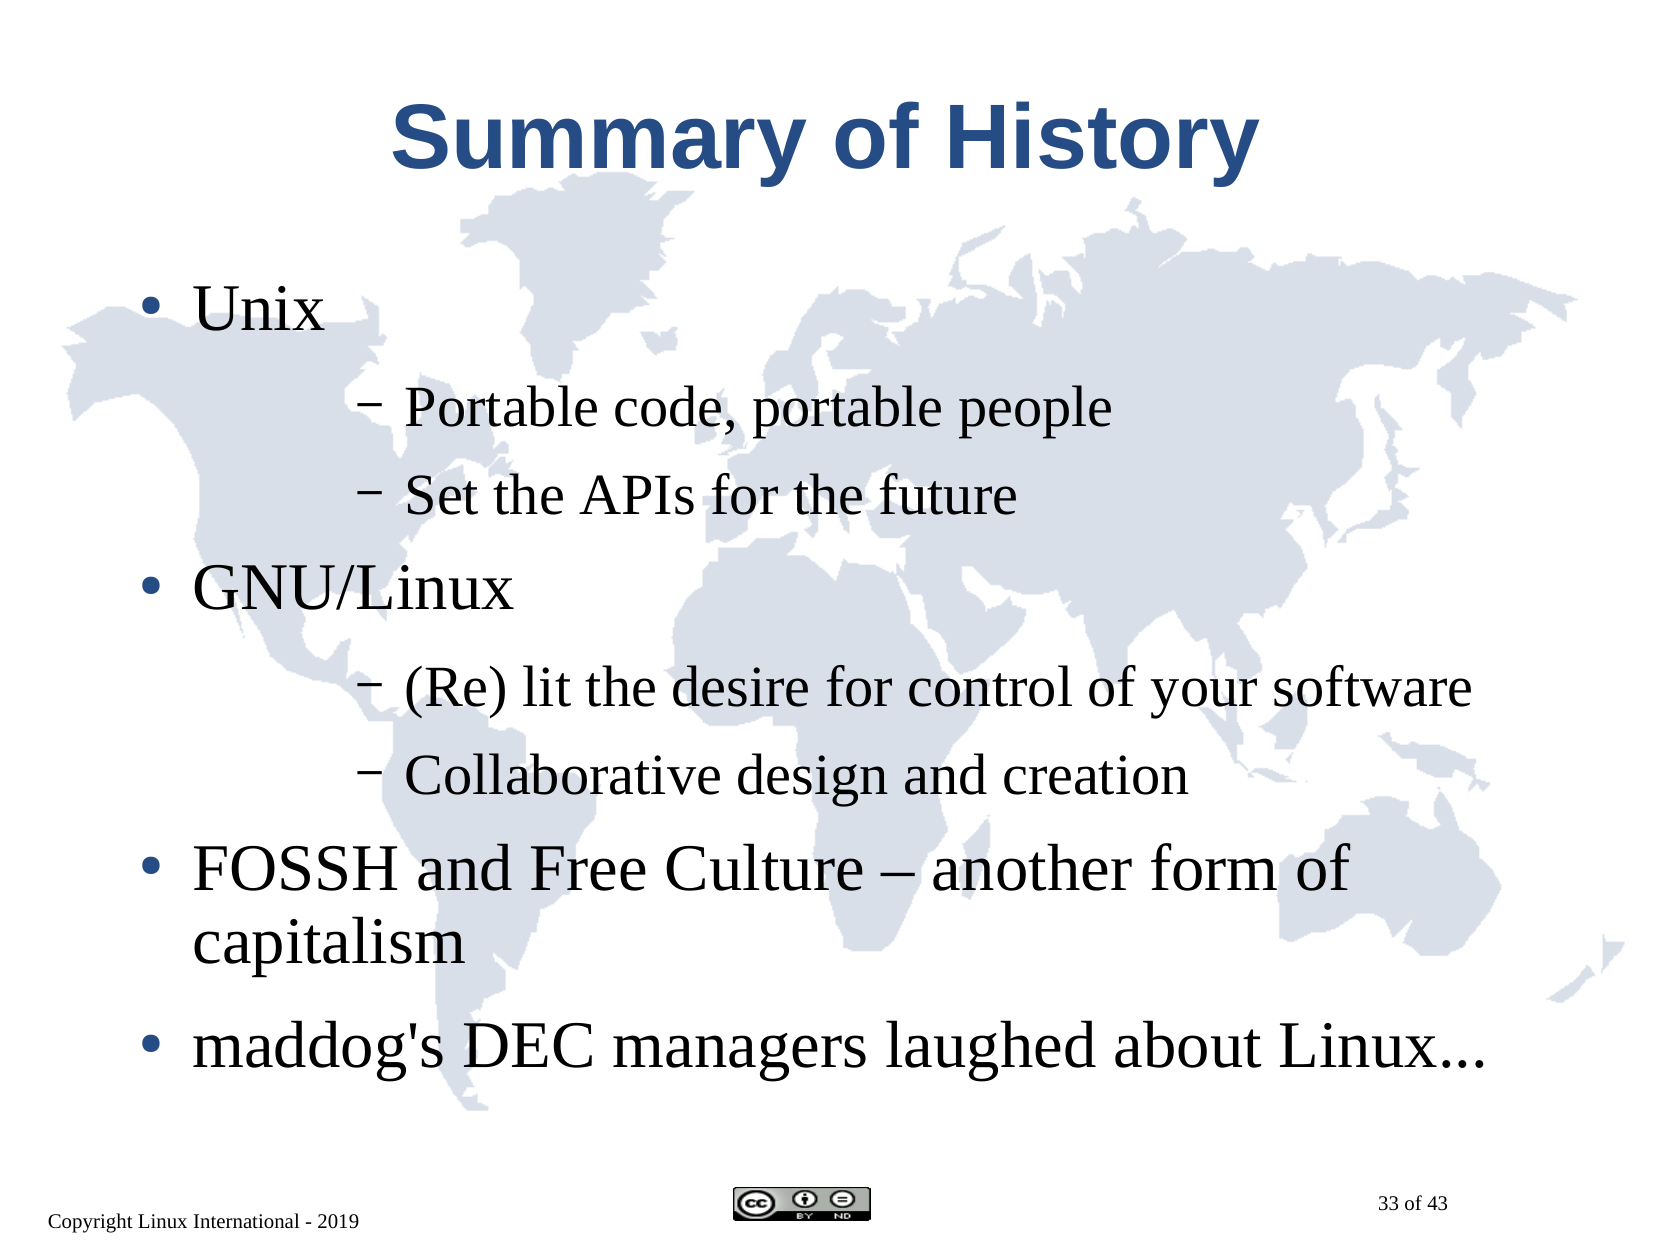

# Summary of History
Unix
Portable code, portable people
Set the APIs for the future
GNU/Linux
(Re) lit the desire for control of your software
Collaborative design and creation
FOSSH and Free Culture – another form of capitalism
maddog's DEC managers laughed about Linux...